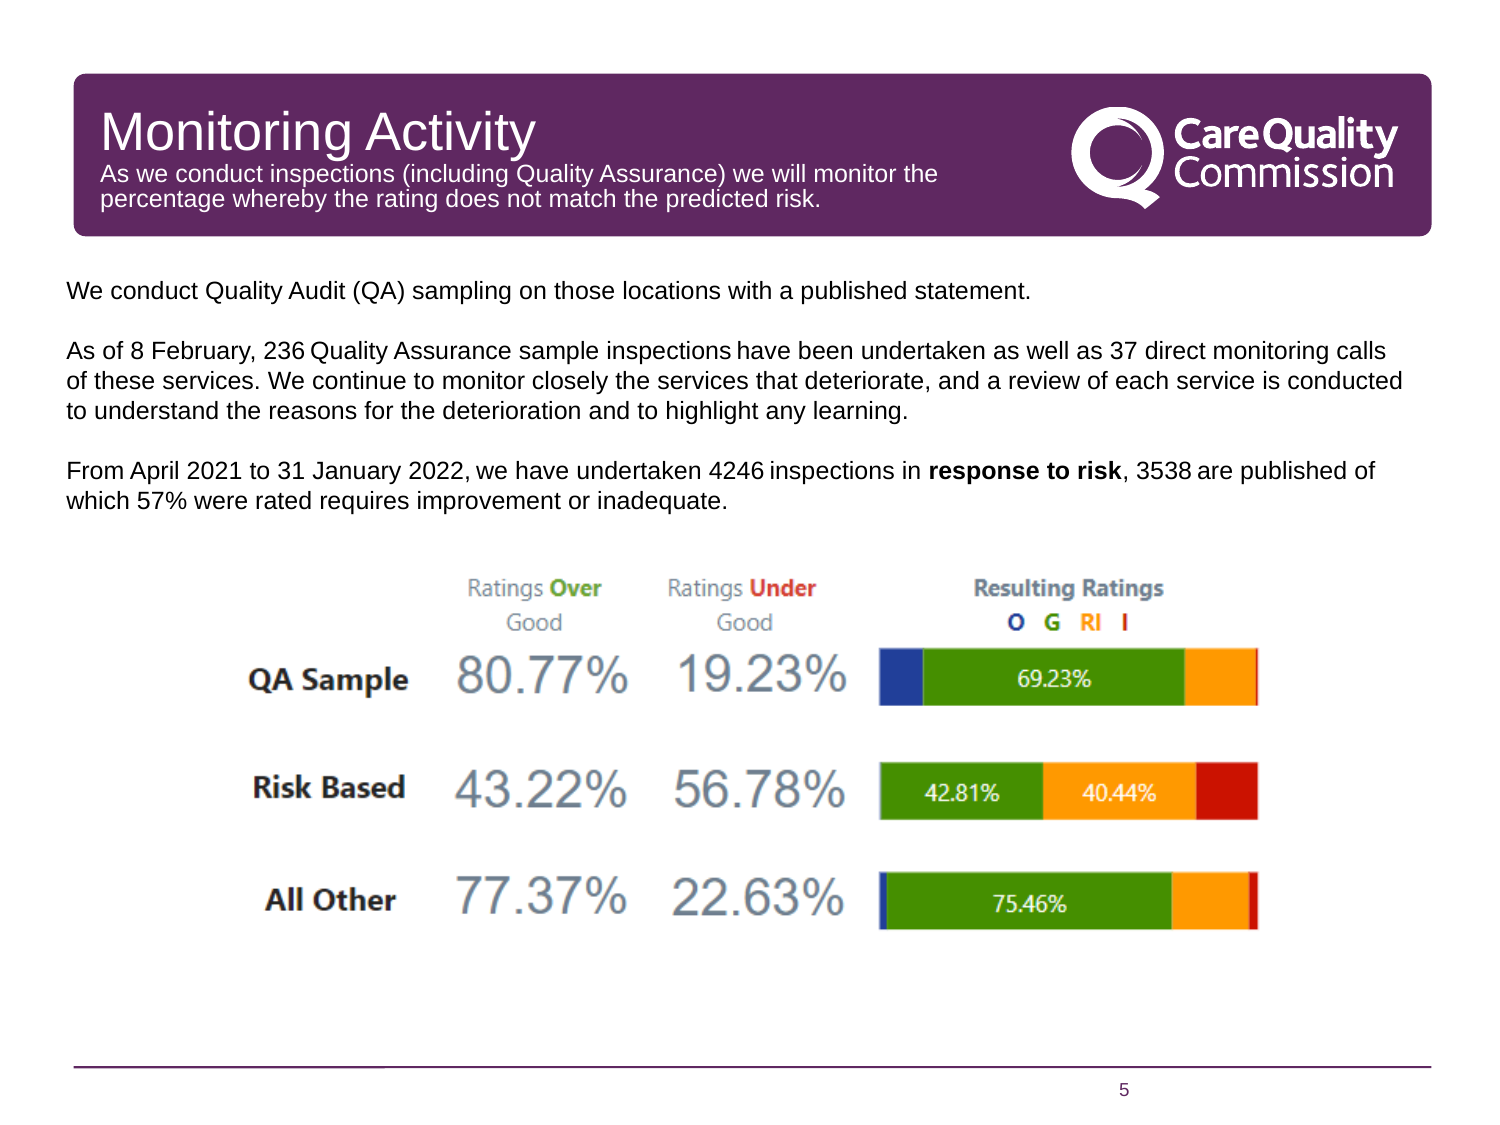

Monitoring Activity
As we conduct inspections (including Quality Assurance) we will monitor the percentage whereby the rating does not match the predicted risk.
We conduct Quality Audit (QA) sampling on those locations with a published statement.
As of 8 February, 236 Quality Assurance sample inspections have been undertaken as well as 37 direct monitoring calls of these services. We continue to monitor closely the services that deteriorate, and a review of each service is conducted to understand the reasons for the deterioration and to highlight any learning.
From April 2021 to 31 January 2022, we have undertaken 4246 inspections in response to risk, 3538 are published of which 57% were rated requires improvement or inadequate.
*